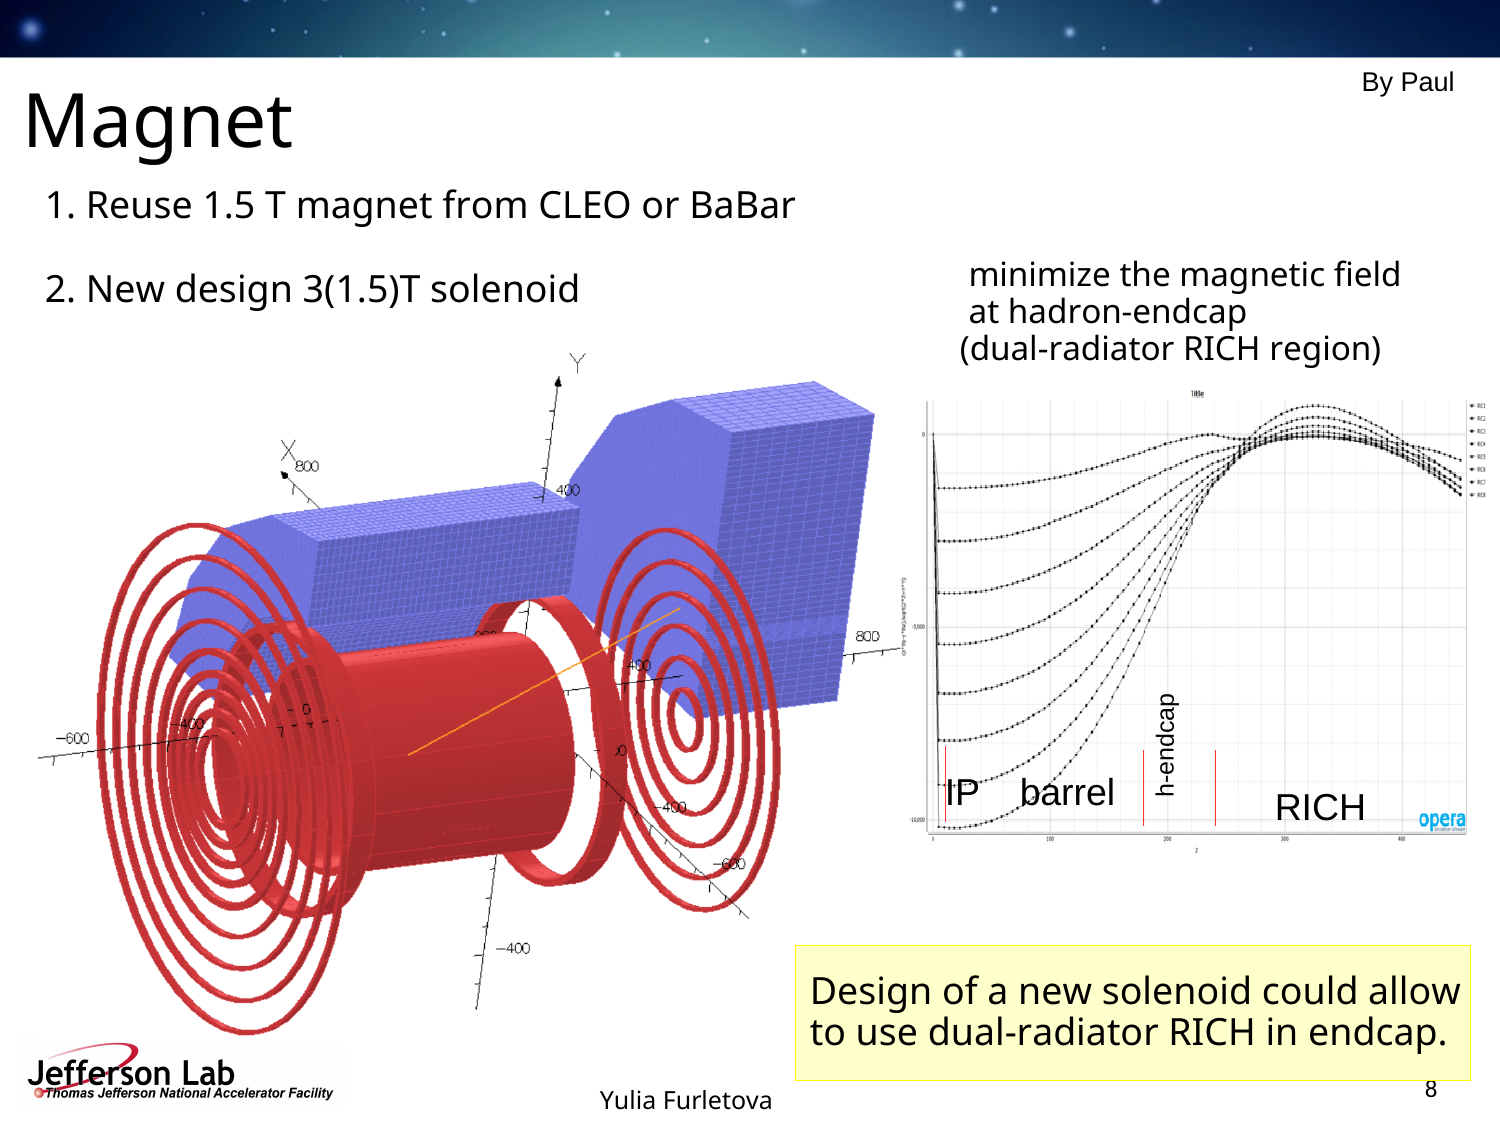

By Paul
Magnet
1. Reuse 1.5 T magnet from CLEO or BaBar
2. New design 3(1.5)T solenoid
 minimize the magnetic field
 at hadron-endcap
(dual-radiator RICH region)
h-endcap
IP
barrel
RICH
Design of a new solenoid could allow
to use dual-radiator RICH in endcap.
8
Yulia Furletova